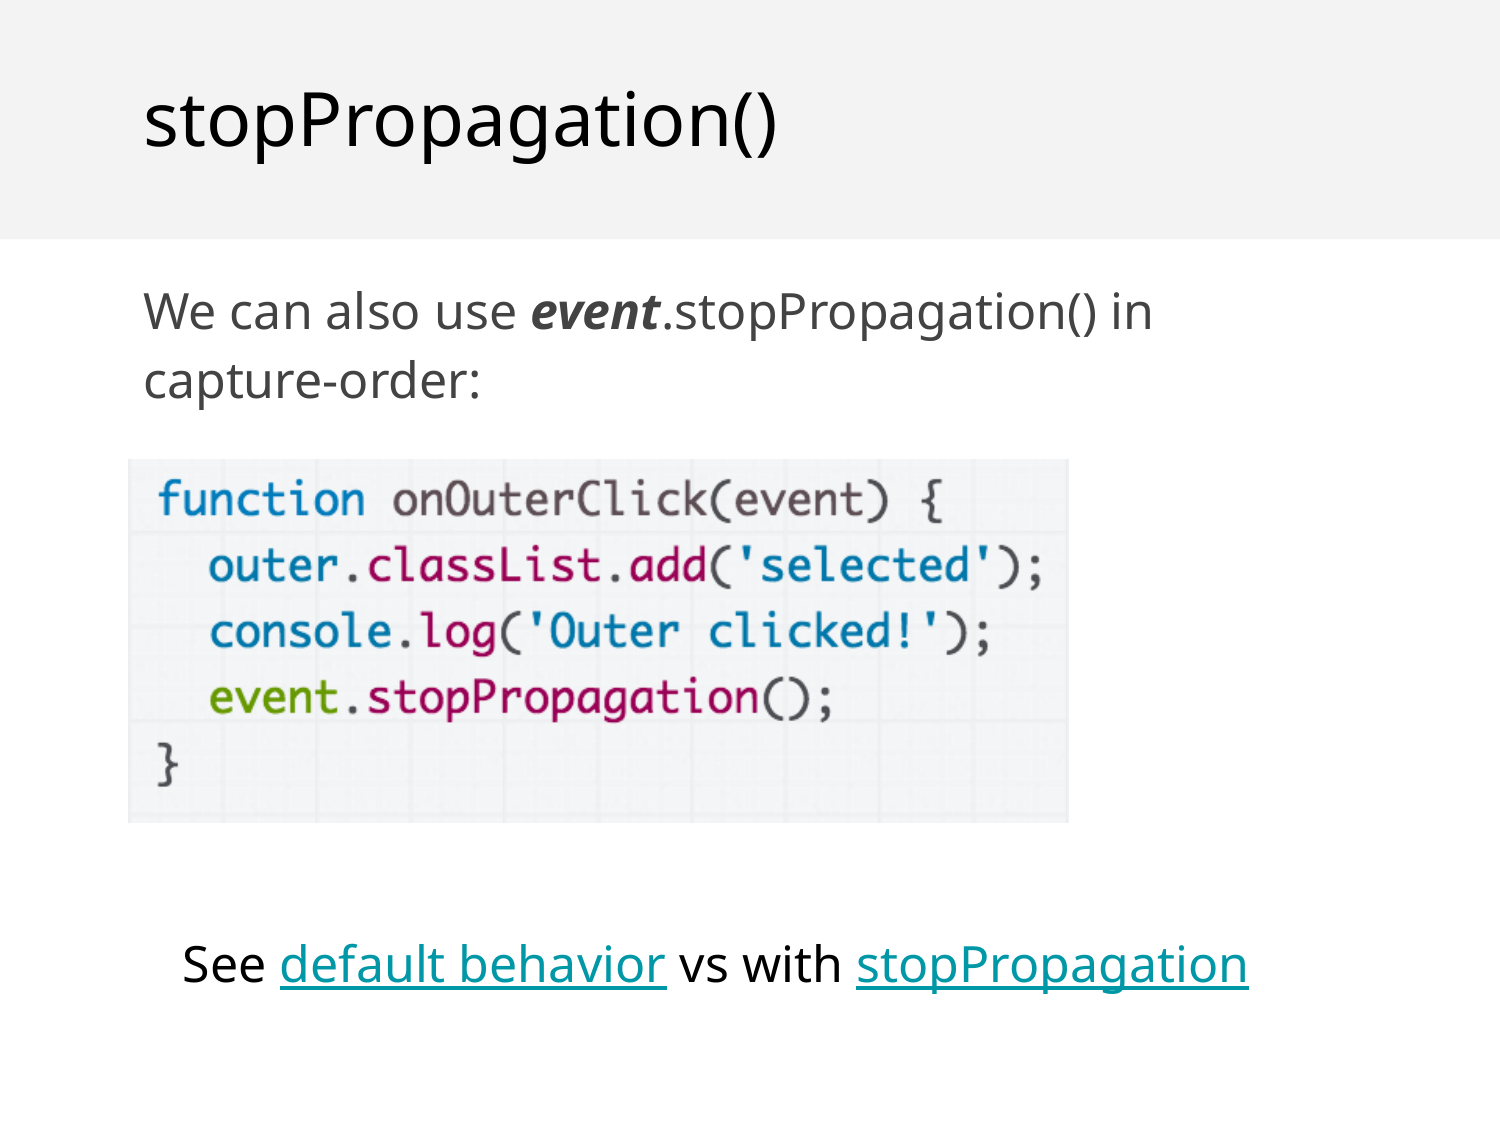

# stopPropagation()
We can also use event.stopPropagation() in capture-order:
See default behavior vs with stopPropagation